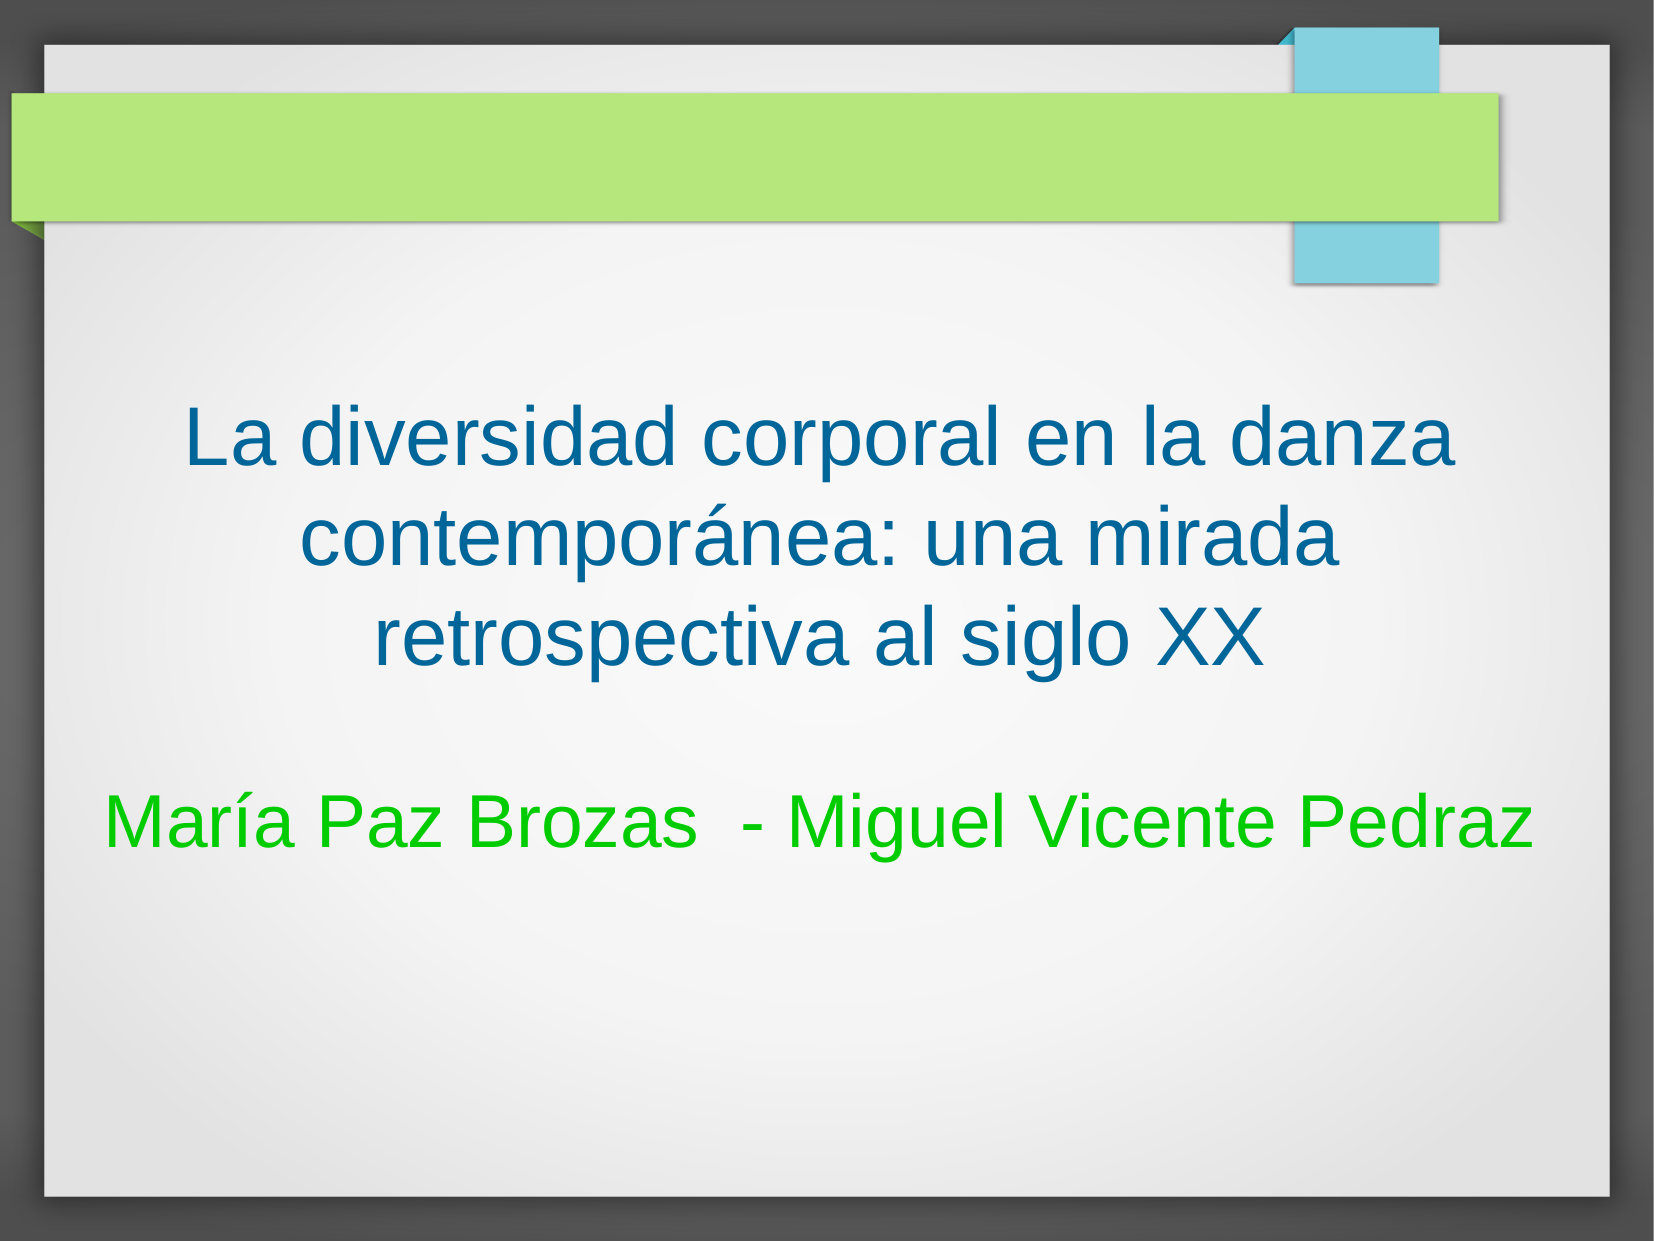

# La diversidad corporal en la danza contemporánea: una mirada retrospectiva al siglo XX María Paz Brozas - Miguel Vicente Pedraz